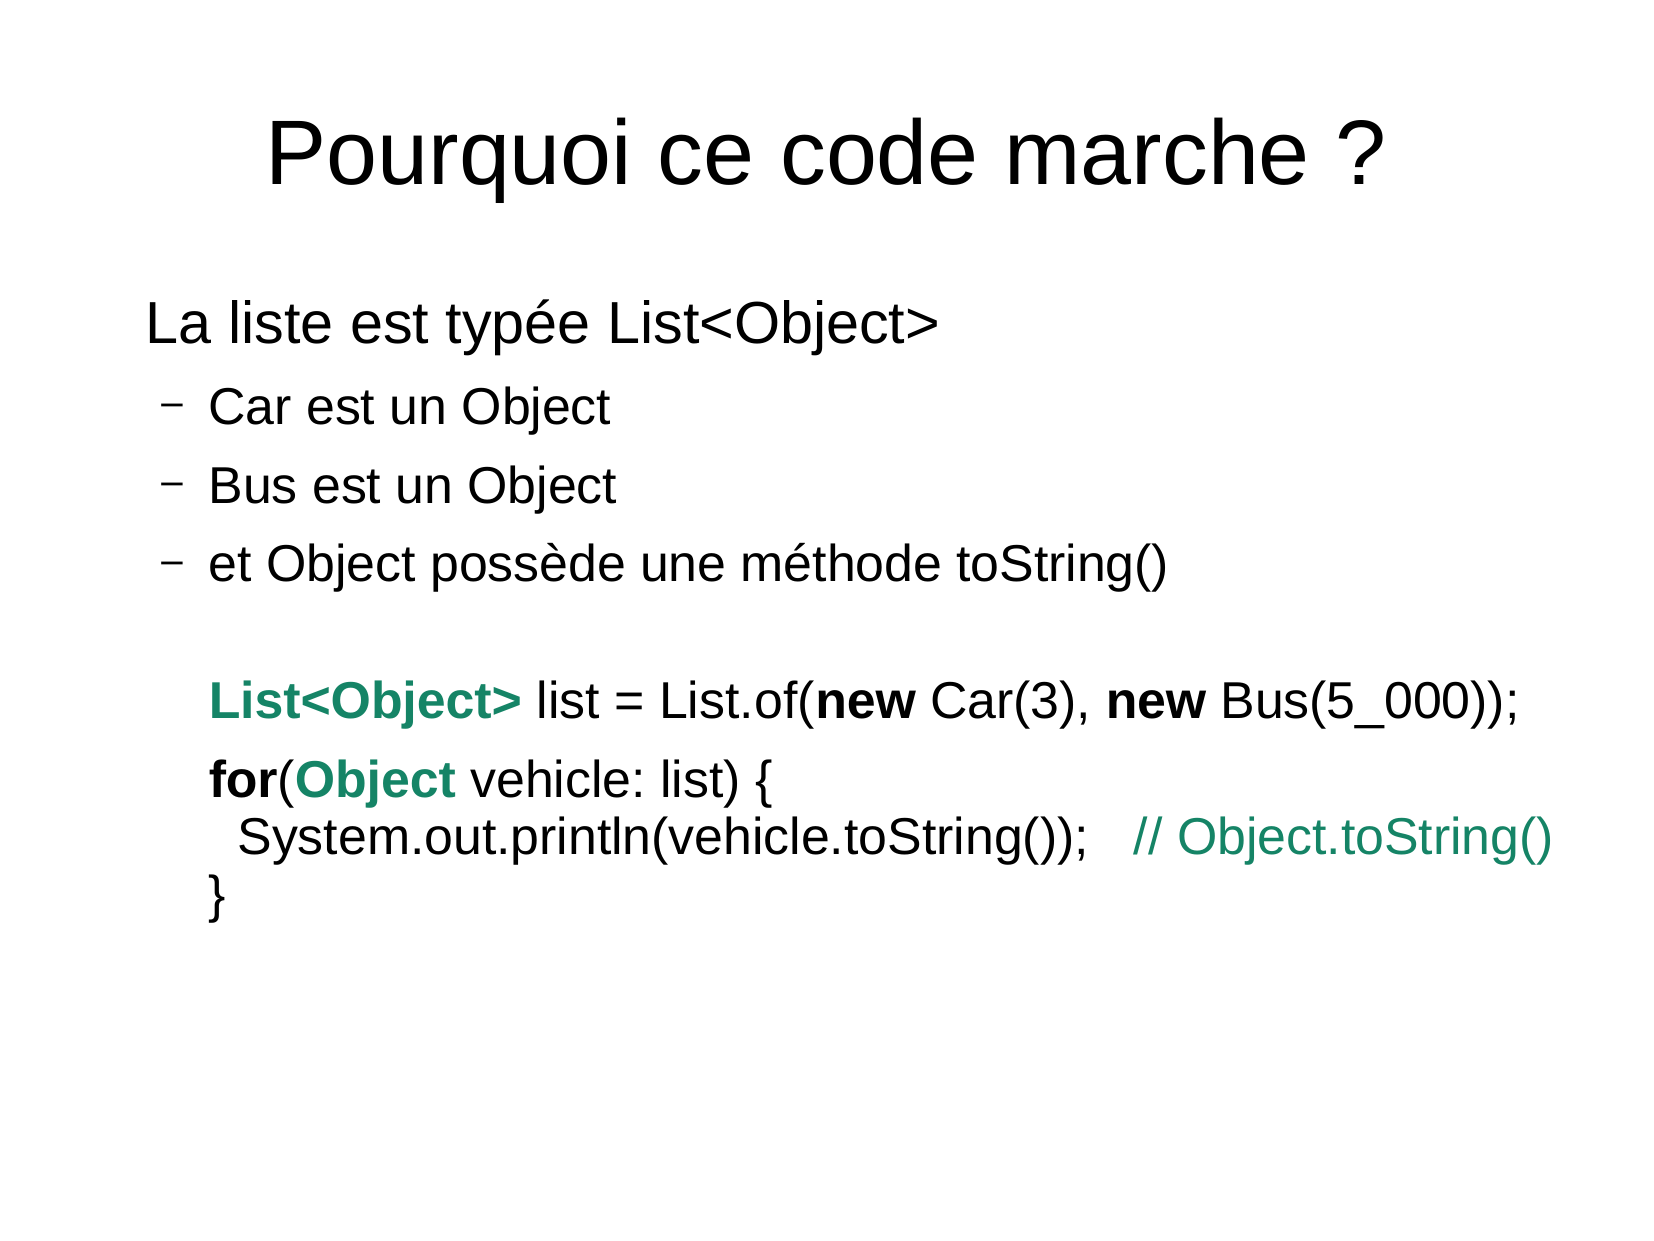

# Pourquoi ce code marche ?
La liste est typée List<Object>
Car est un Object
Bus est un Object
et Object possède une méthode toString()
List<Object> list = List.of(new Car(3), new Bus(5_000));
for(Object vehicle: list) {
 System.out.println(vehicle.toString()); // Object.toString()
}